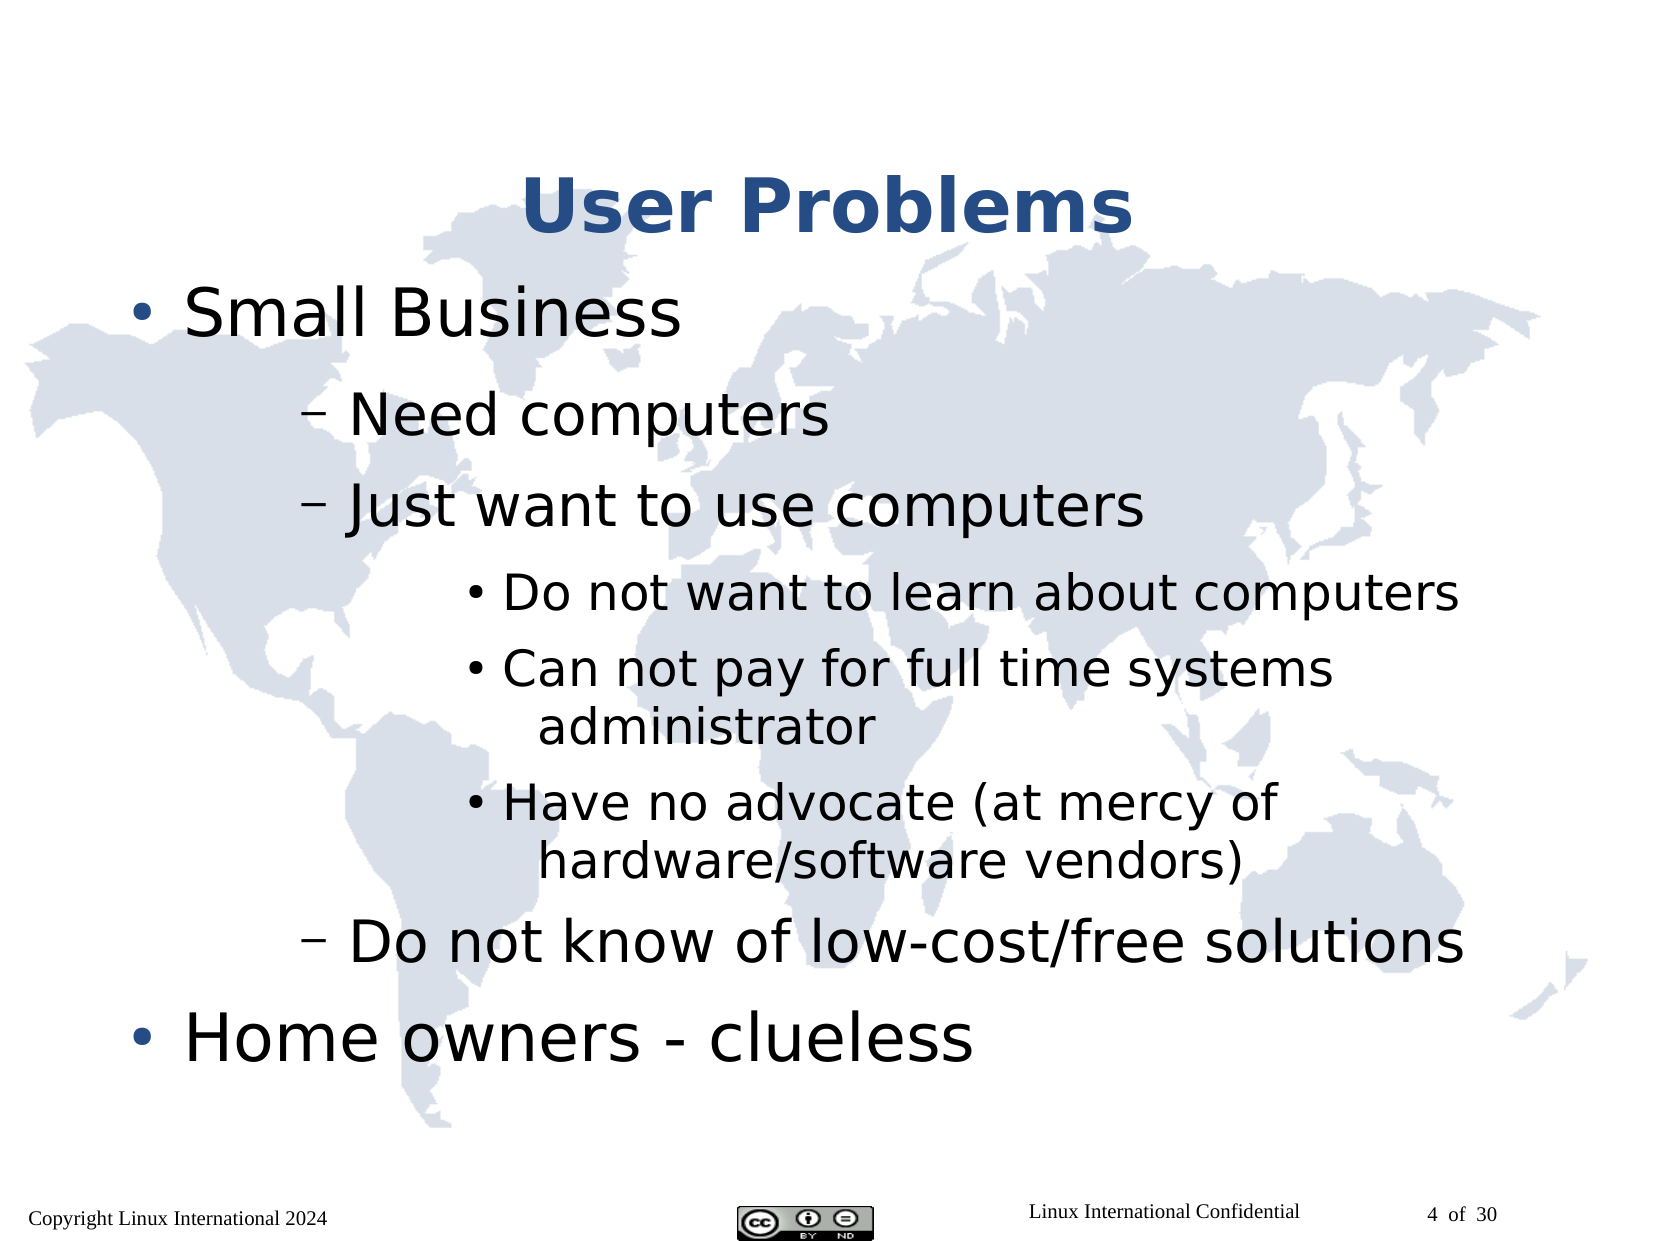

# User Problems
Small Business
Need computers
Just want to use computers
Do not want to learn about computers
Can not pay for full time systems administrator
Have no advocate (at mercy of hardware/software vendors)
Do not know of low-cost/free solutions
Home owners - clueless